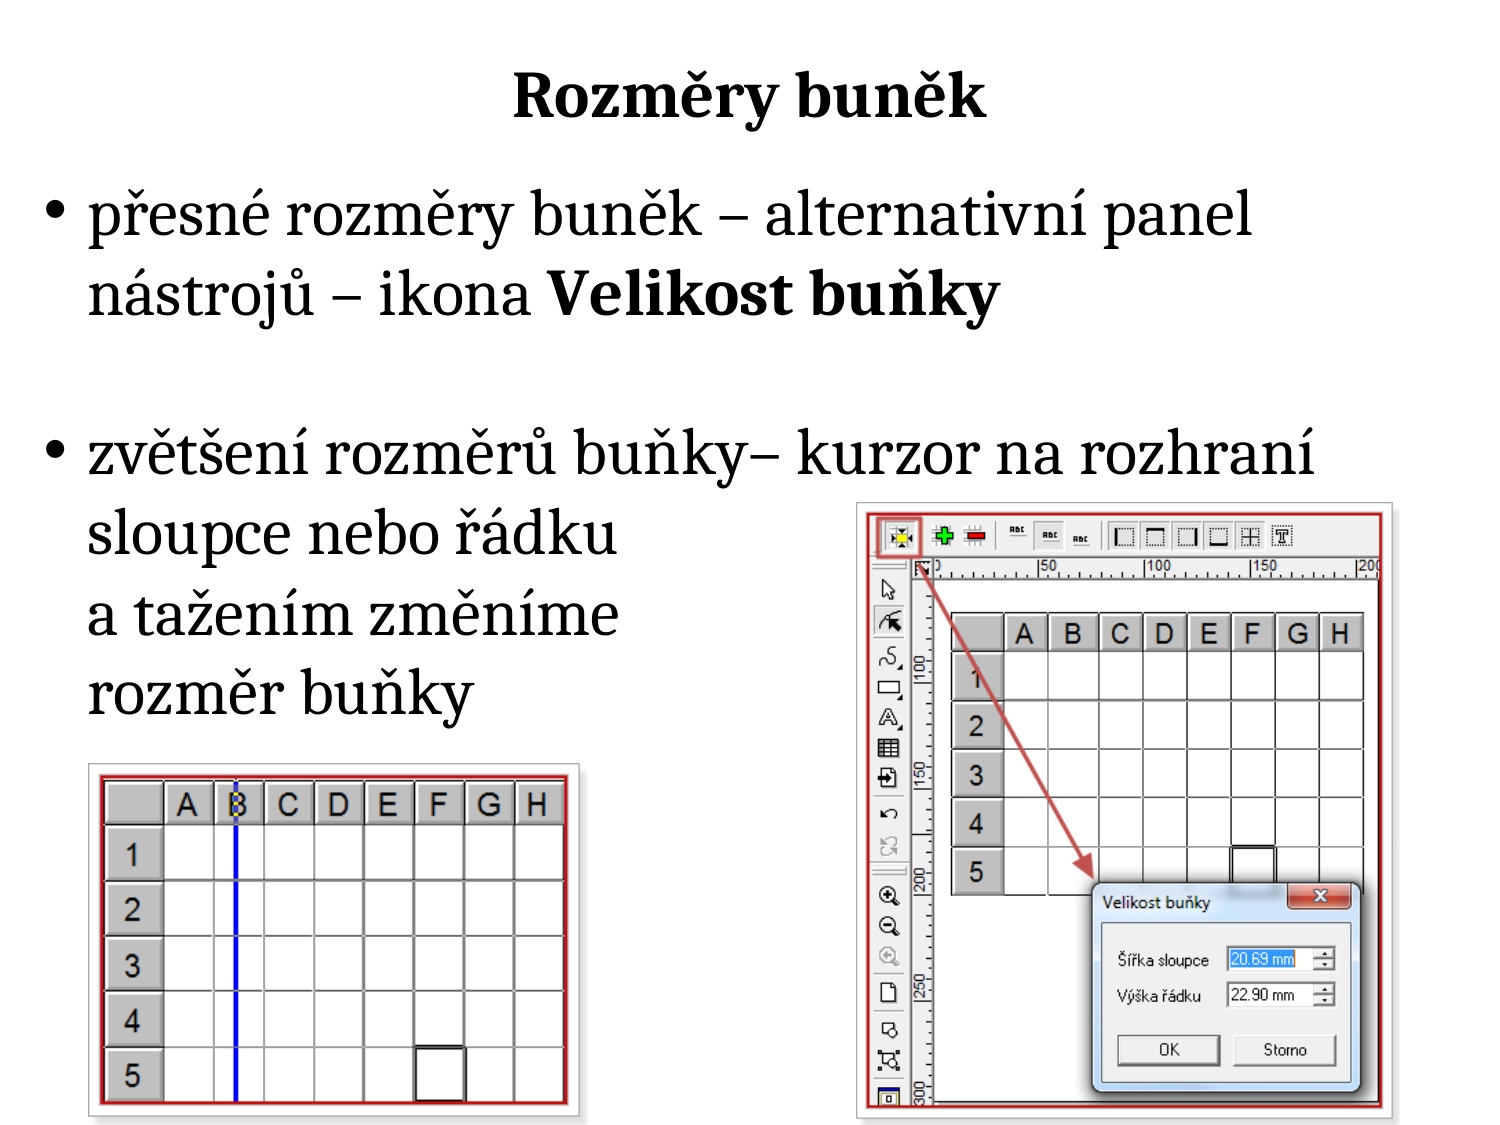

Rozměry buněk
přesné rozměry buněk – alternativní panel nástrojů – ikona Velikost buňky
zvětšení rozměrů buňky– kurzor na rozhraní sloupce nebo řádku
	a tažením změníme
	rozměr buňky